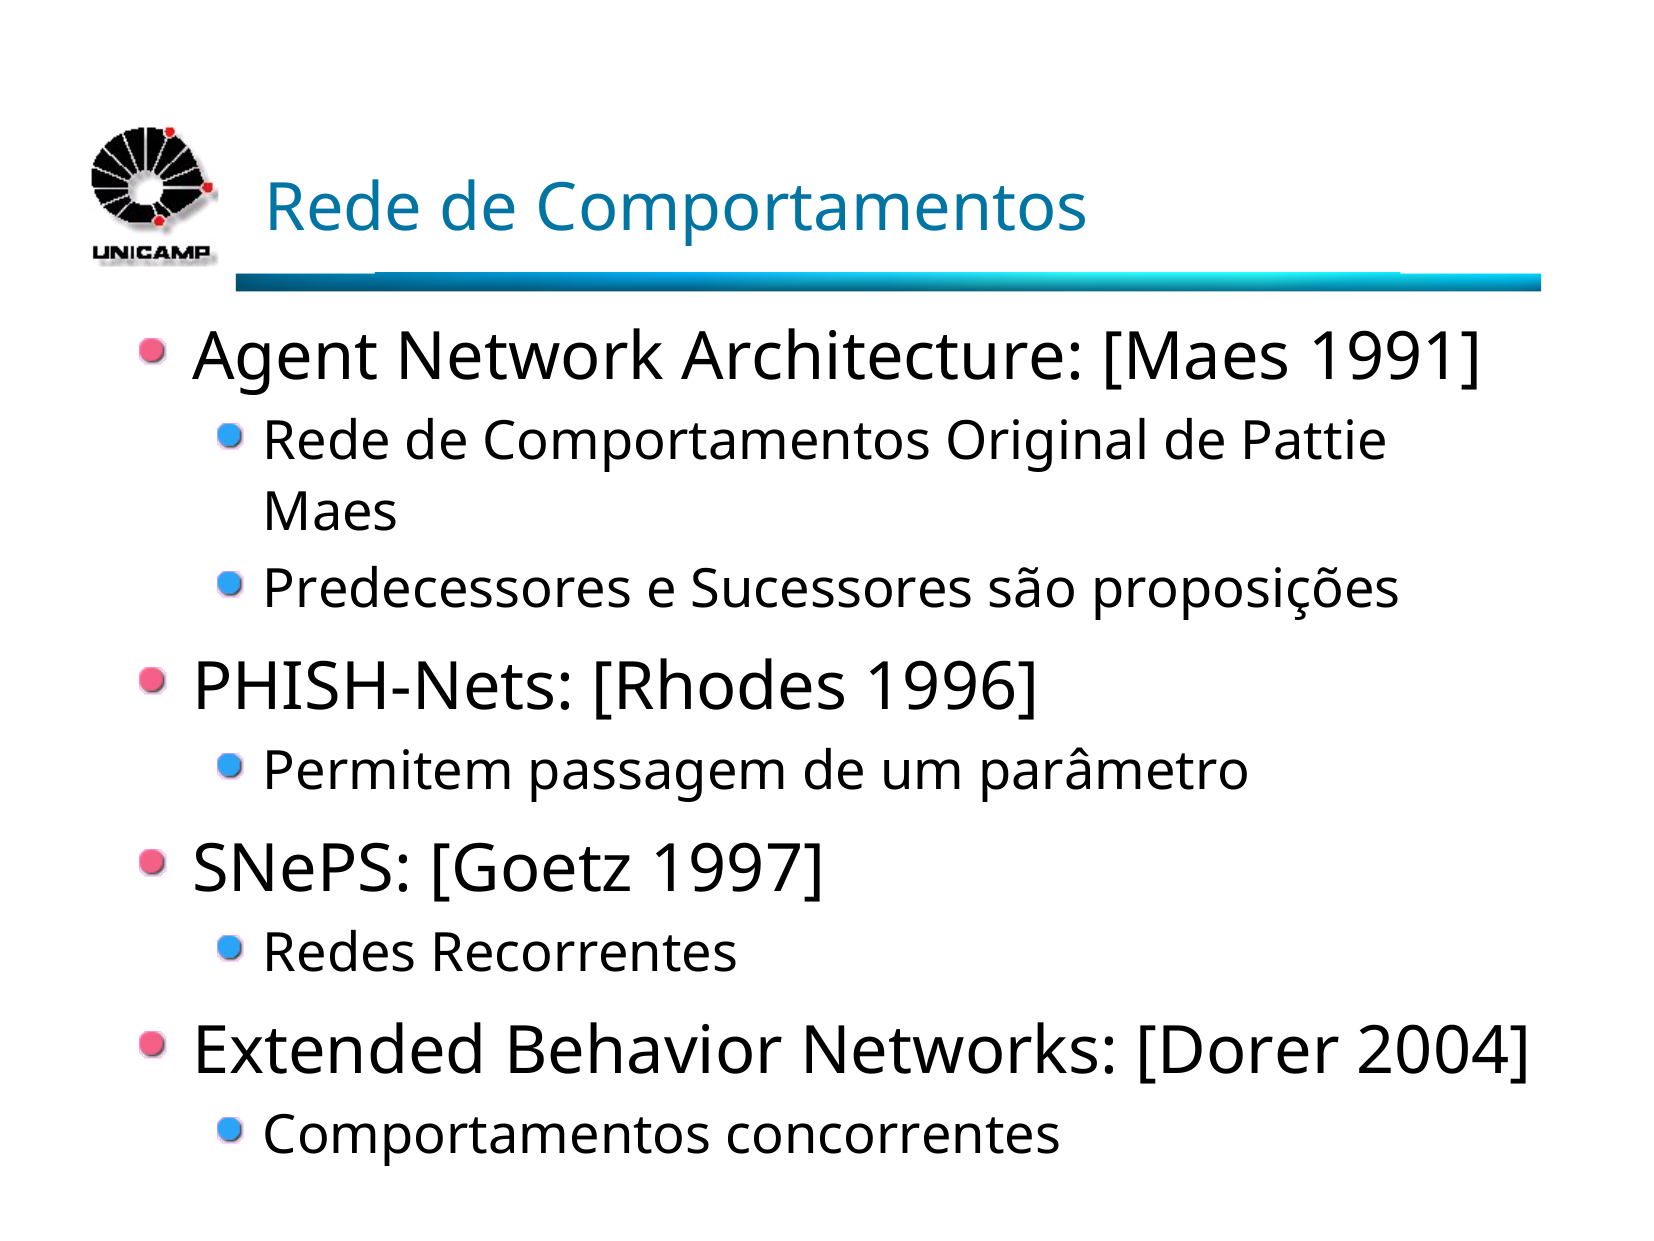

# Rede de Comportamentos
Agent Network Architecture: [Maes 1991]
Rede de Comportamentos Original de Pattie Maes
Predecessores e Sucessores são proposições
PHISH-Nets: [Rhodes 1996]
Permitem passagem de um parâmetro
SNePS: [Goetz 1997]
Redes Recorrentes
Extended Behavior Networks: [Dorer 2004]
Comportamentos concorrentes